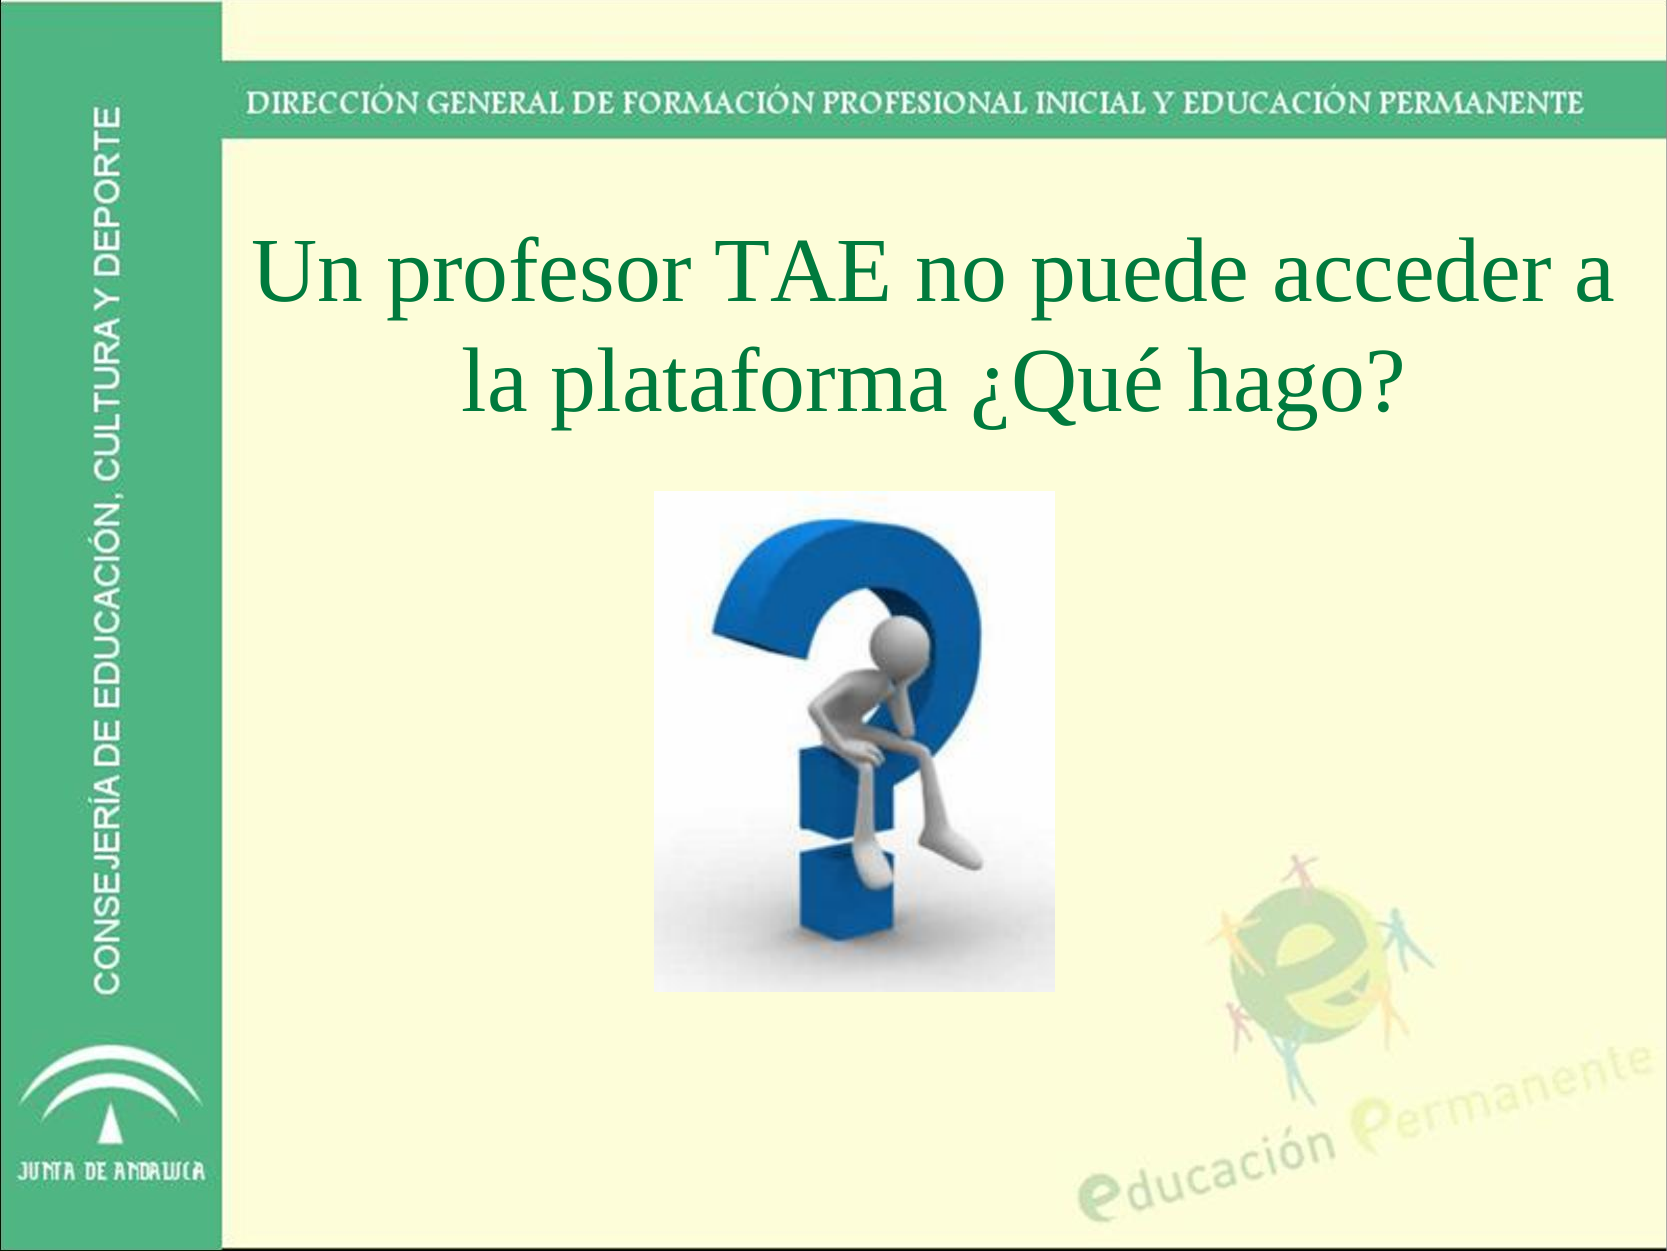

# Un profesor TAE no puede acceder a la plataforma ¿Qué hago?